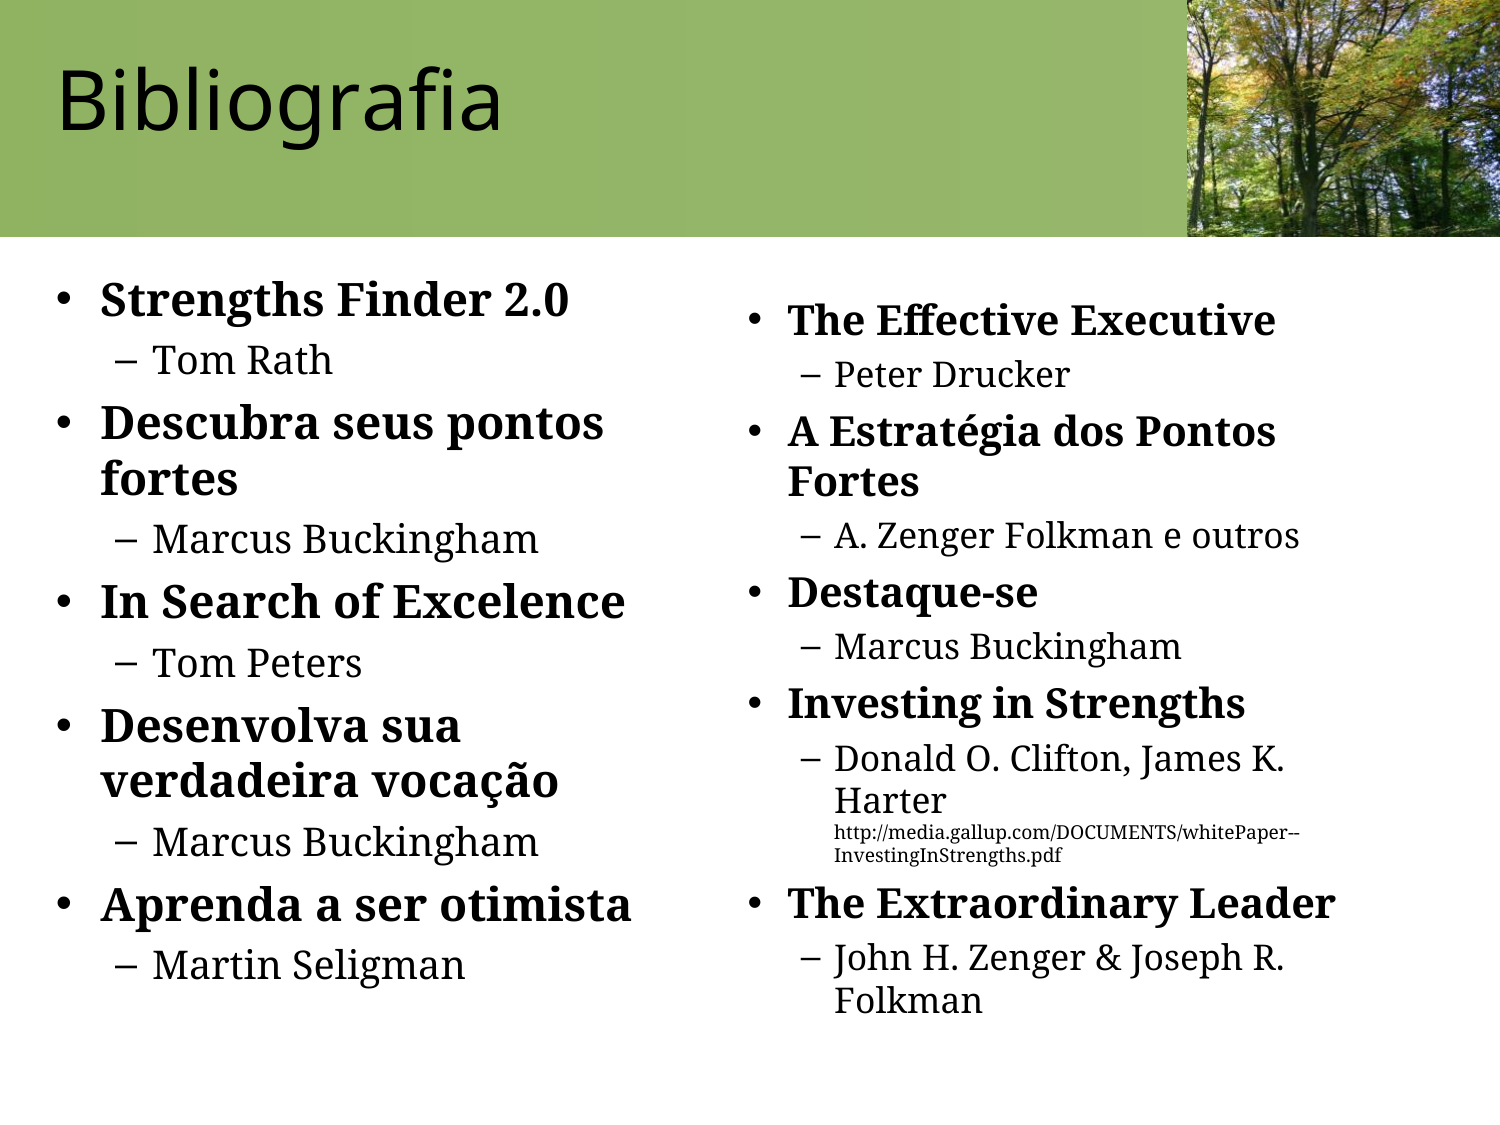

# Bibliografia
Strengths Finder 2.0
Tom Rath
Descubra seus pontos fortes
Marcus Buckingham
In Search of Excelence
Tom Peters
Desenvolva sua verdadeira vocação
Marcus Buckingham
Aprenda a ser otimista
Martin Seligman
The Effective Executive
Peter Drucker
A Estratégia dos Pontos Fortes
A. Zenger Folkman e outros
Destaque-se
Marcus Buckingham
Investing in Strengths
Donald O. Clifton, James K. Harter
http://media.gallup.com/DOCUMENTS/whitePaper--InvestingInStrengths.pdf
The Extraordinary Leader
John H. Zenger & Joseph R. Folkman